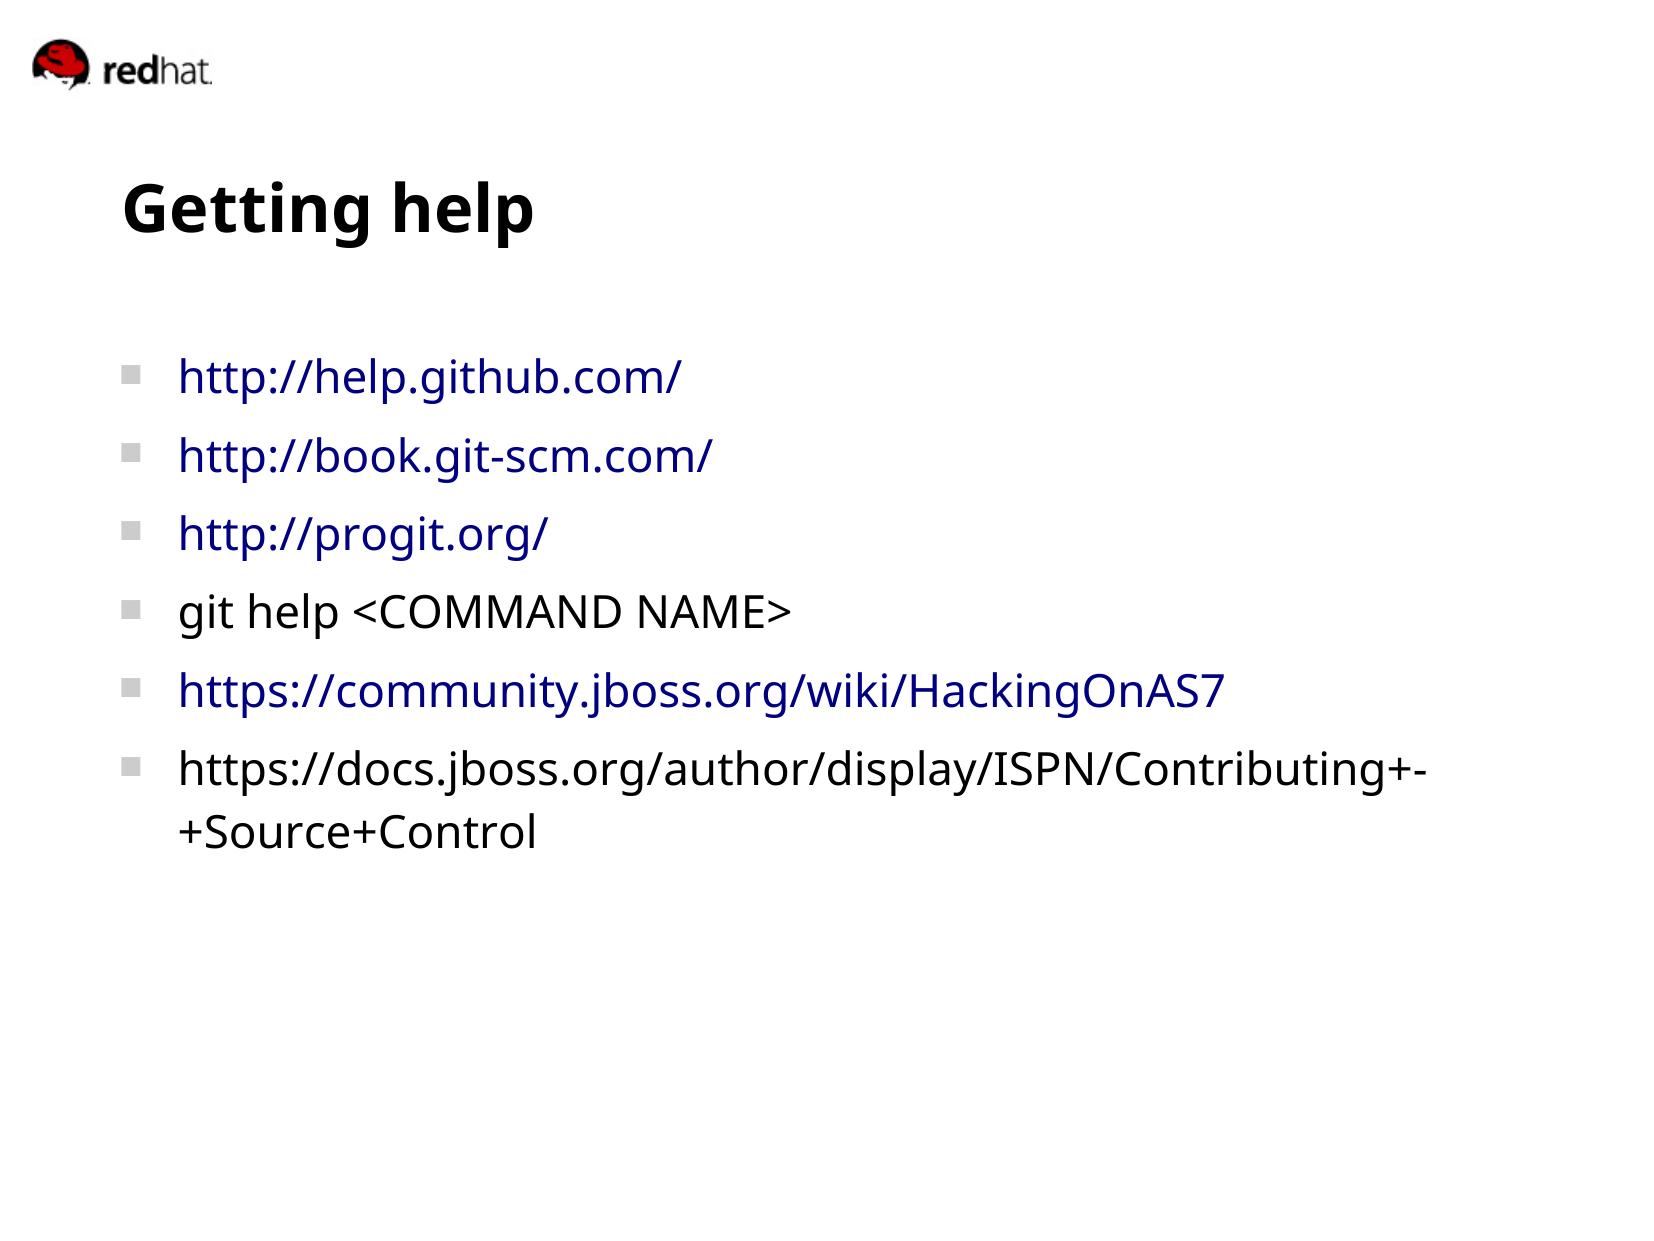

# Getting help
http://help.github.com/
http://book.git-scm.com/
http://progit.org/
git help <COMMAND NAME>
https://community.jboss.org/wiki/HackingOnAS7
https://docs.jboss.org/author/display/ISPN/Contributing+-+Source+Control